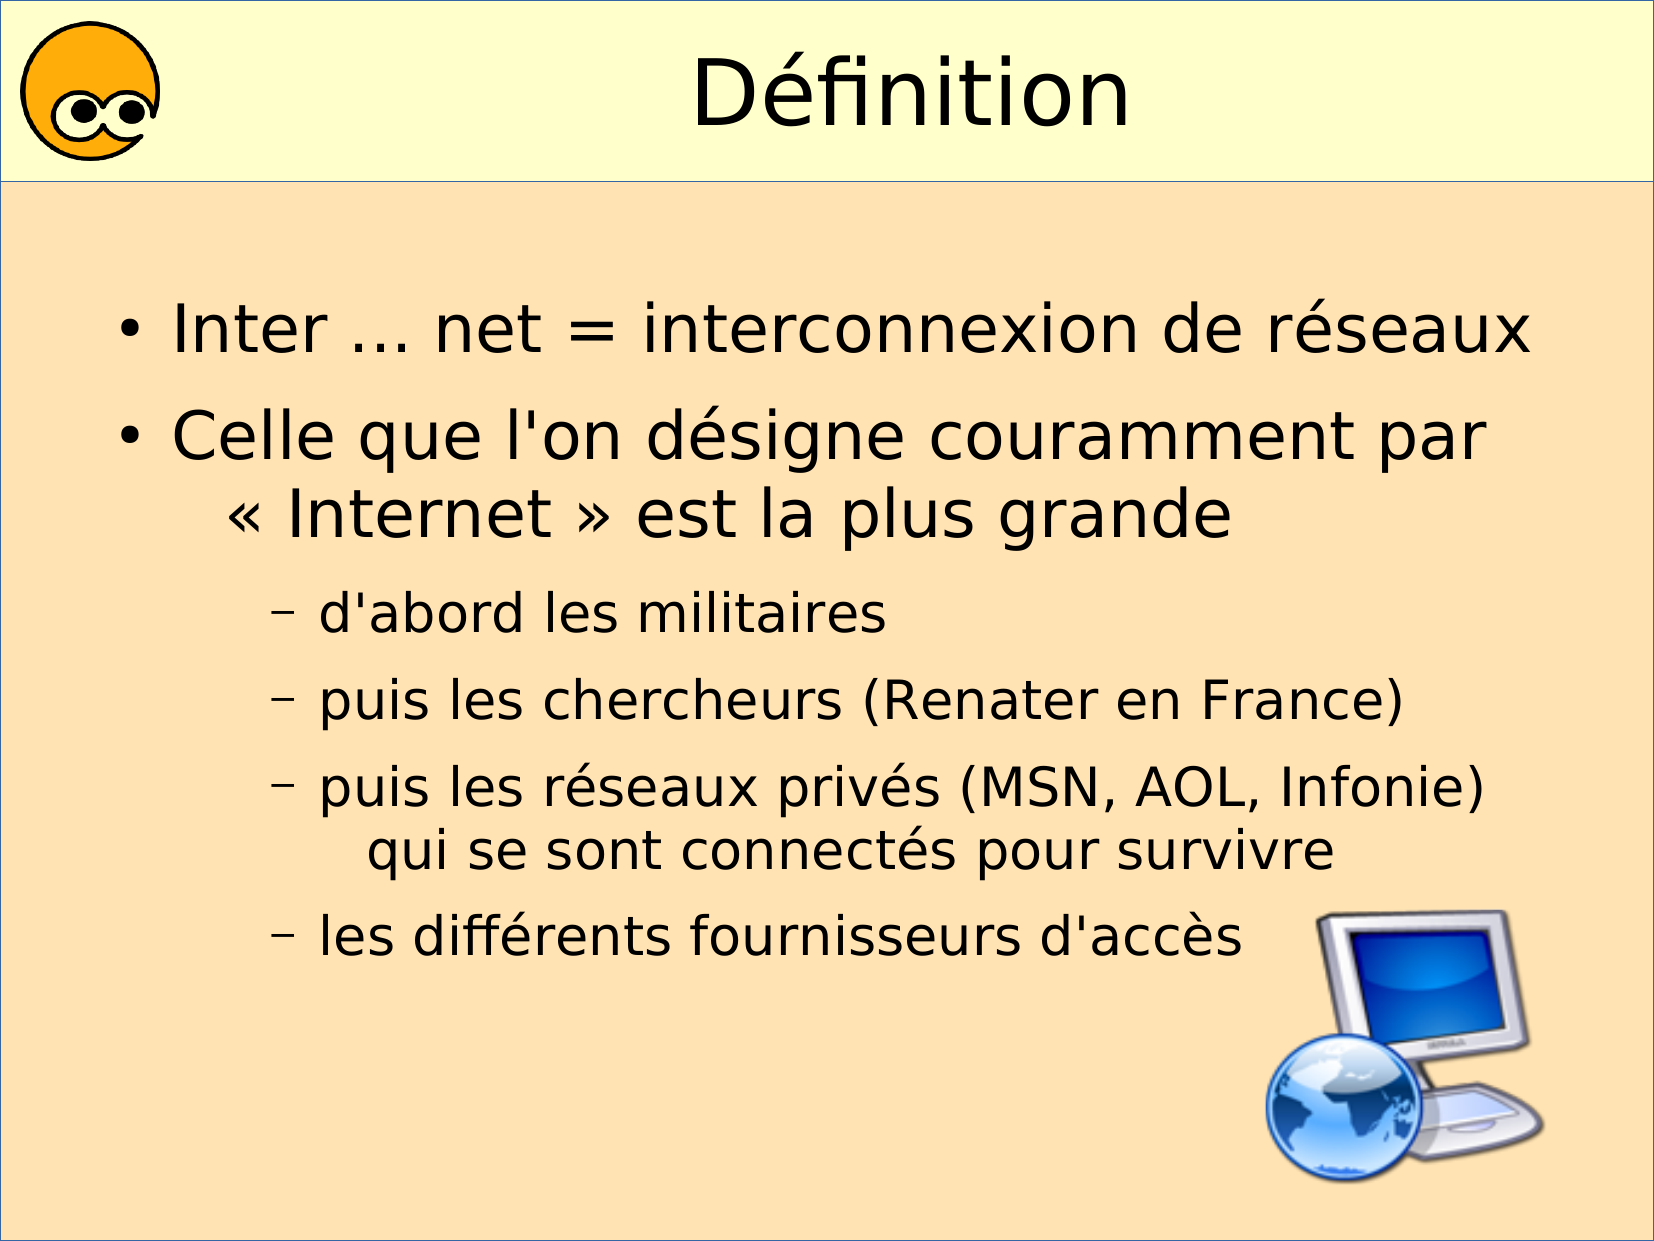

# Définition
Inter ... net = interconnexion de réseaux
Celle que l'on désigne couramment par
« Internet » est la plus grande
d'abord les militaires
puis les chercheurs (Renater en France)
puis les réseaux privés (MSN, AOL, Infonie) qui se sont connectés pour survivre
les différents fournisseurs d'accès